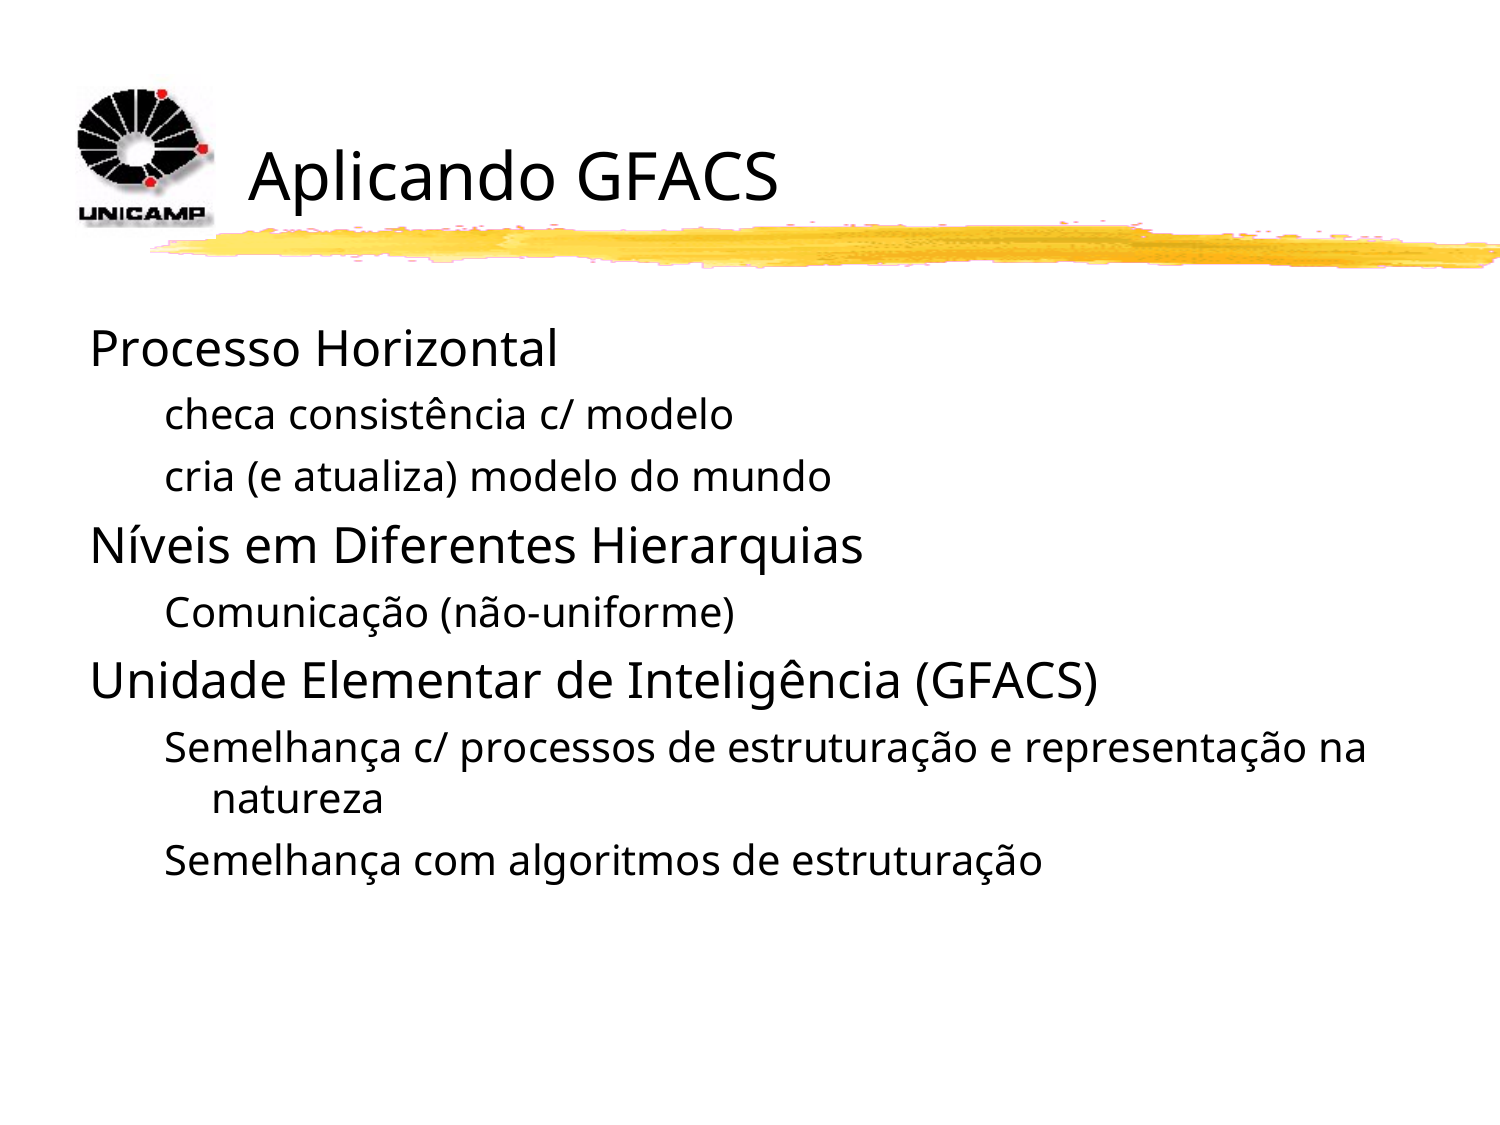

# Aplicando GFACS
Processo Horizontal
checa consistência c/ modelo
cria (e atualiza) modelo do mundo
Níveis em Diferentes Hierarquias
Comunicação (não-uniforme)
Unidade Elementar de Inteligência (GFACS)
Semelhança c/ processos de estruturação e representação na natureza
Semelhança com algoritmos de estruturação